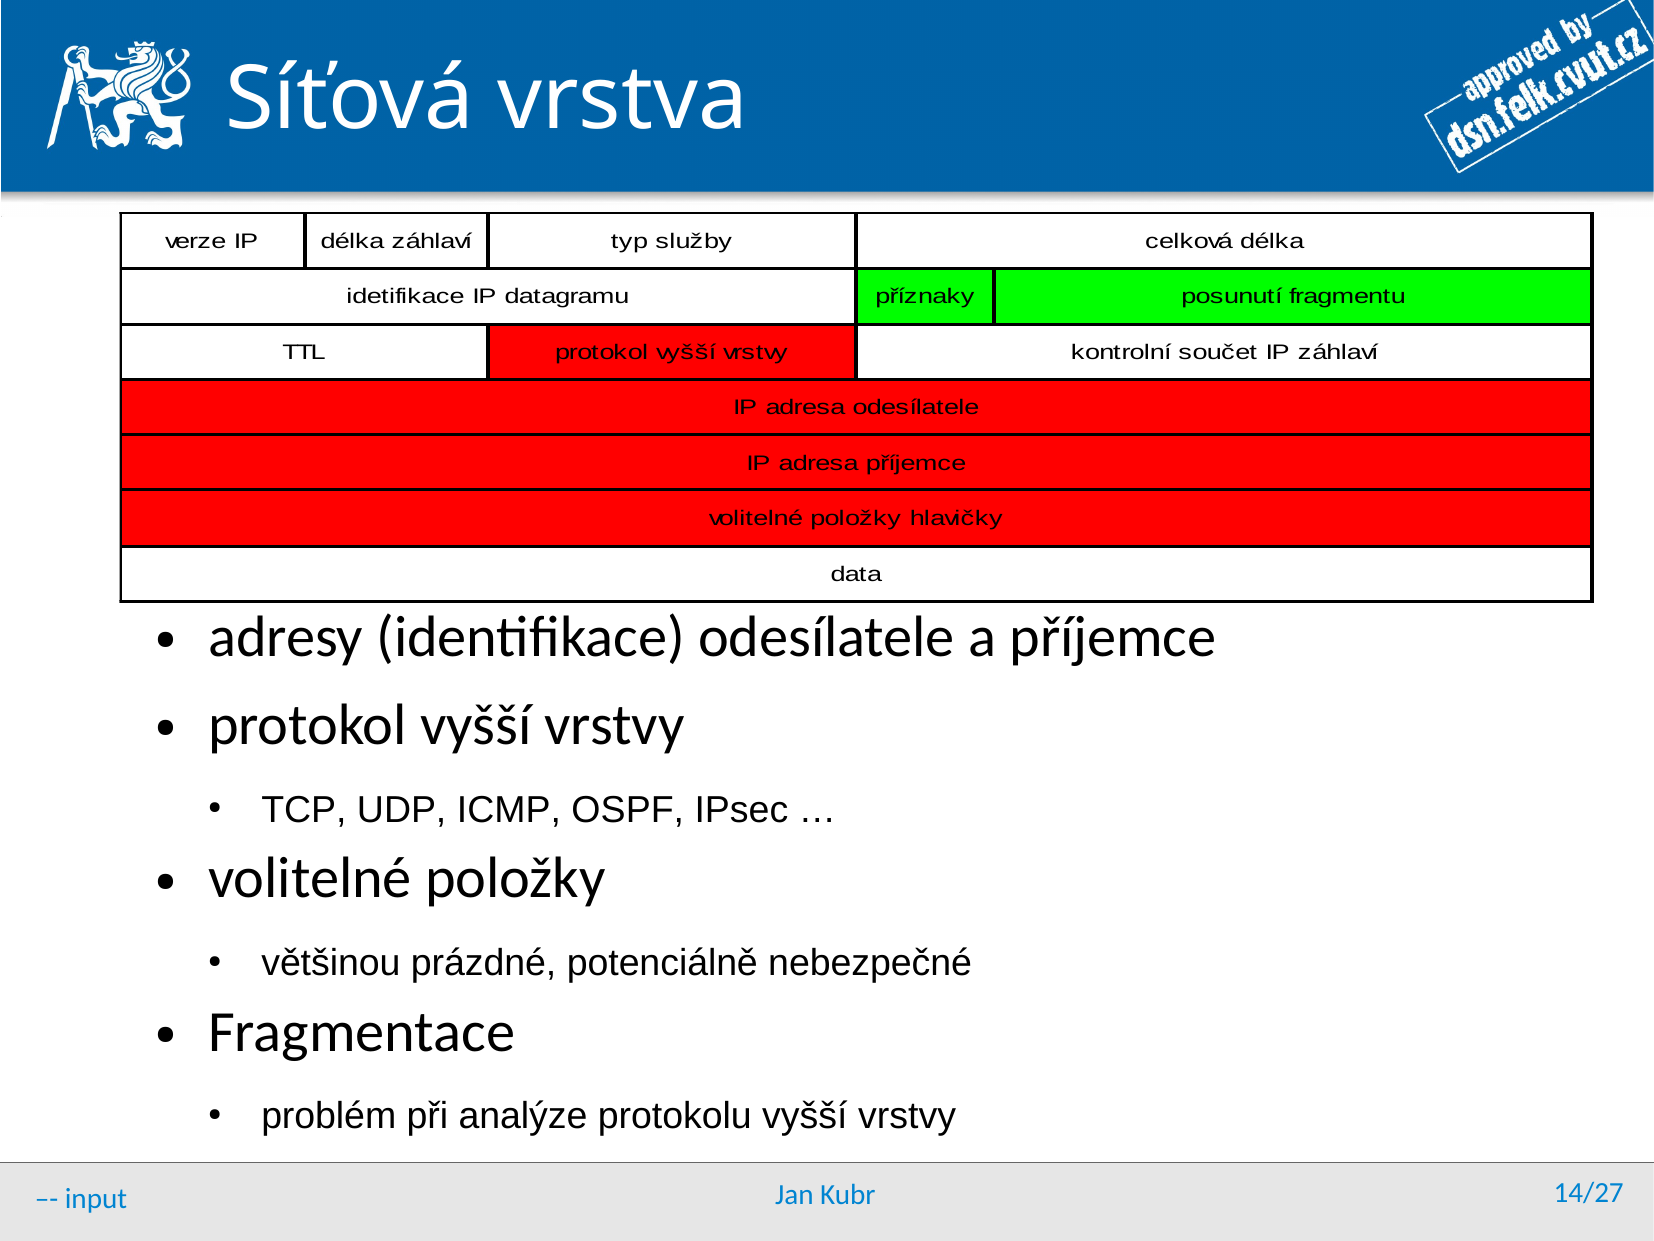

# Síťová vrstva
adresy (identifikace) odesílatele a příjemce
protokol vyšší vrstvy
TCP, UDP, ICMP, OSPF, IPsec …
volitelné položky
většinou prázdné, potenciálně nebezpečné
Fragmentace
problém při analýze protokolu vyšší vrstvy
14
Jan Kubr
02/2006